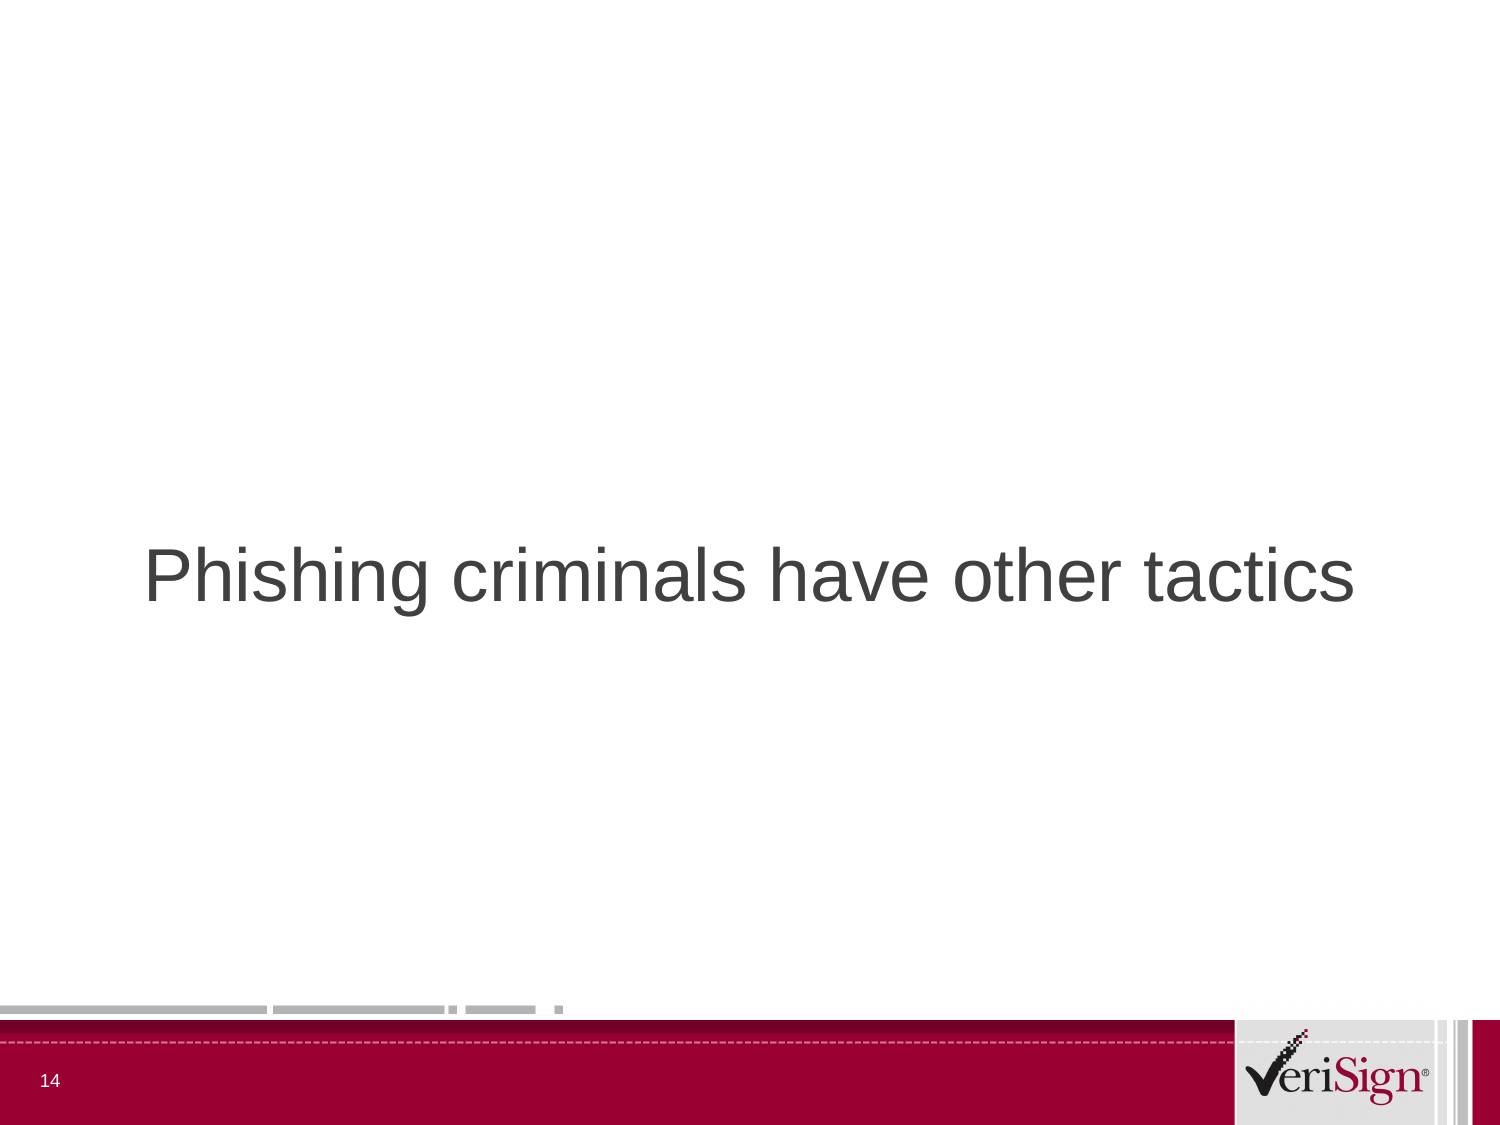

# Phishing criminals have other tactics
14